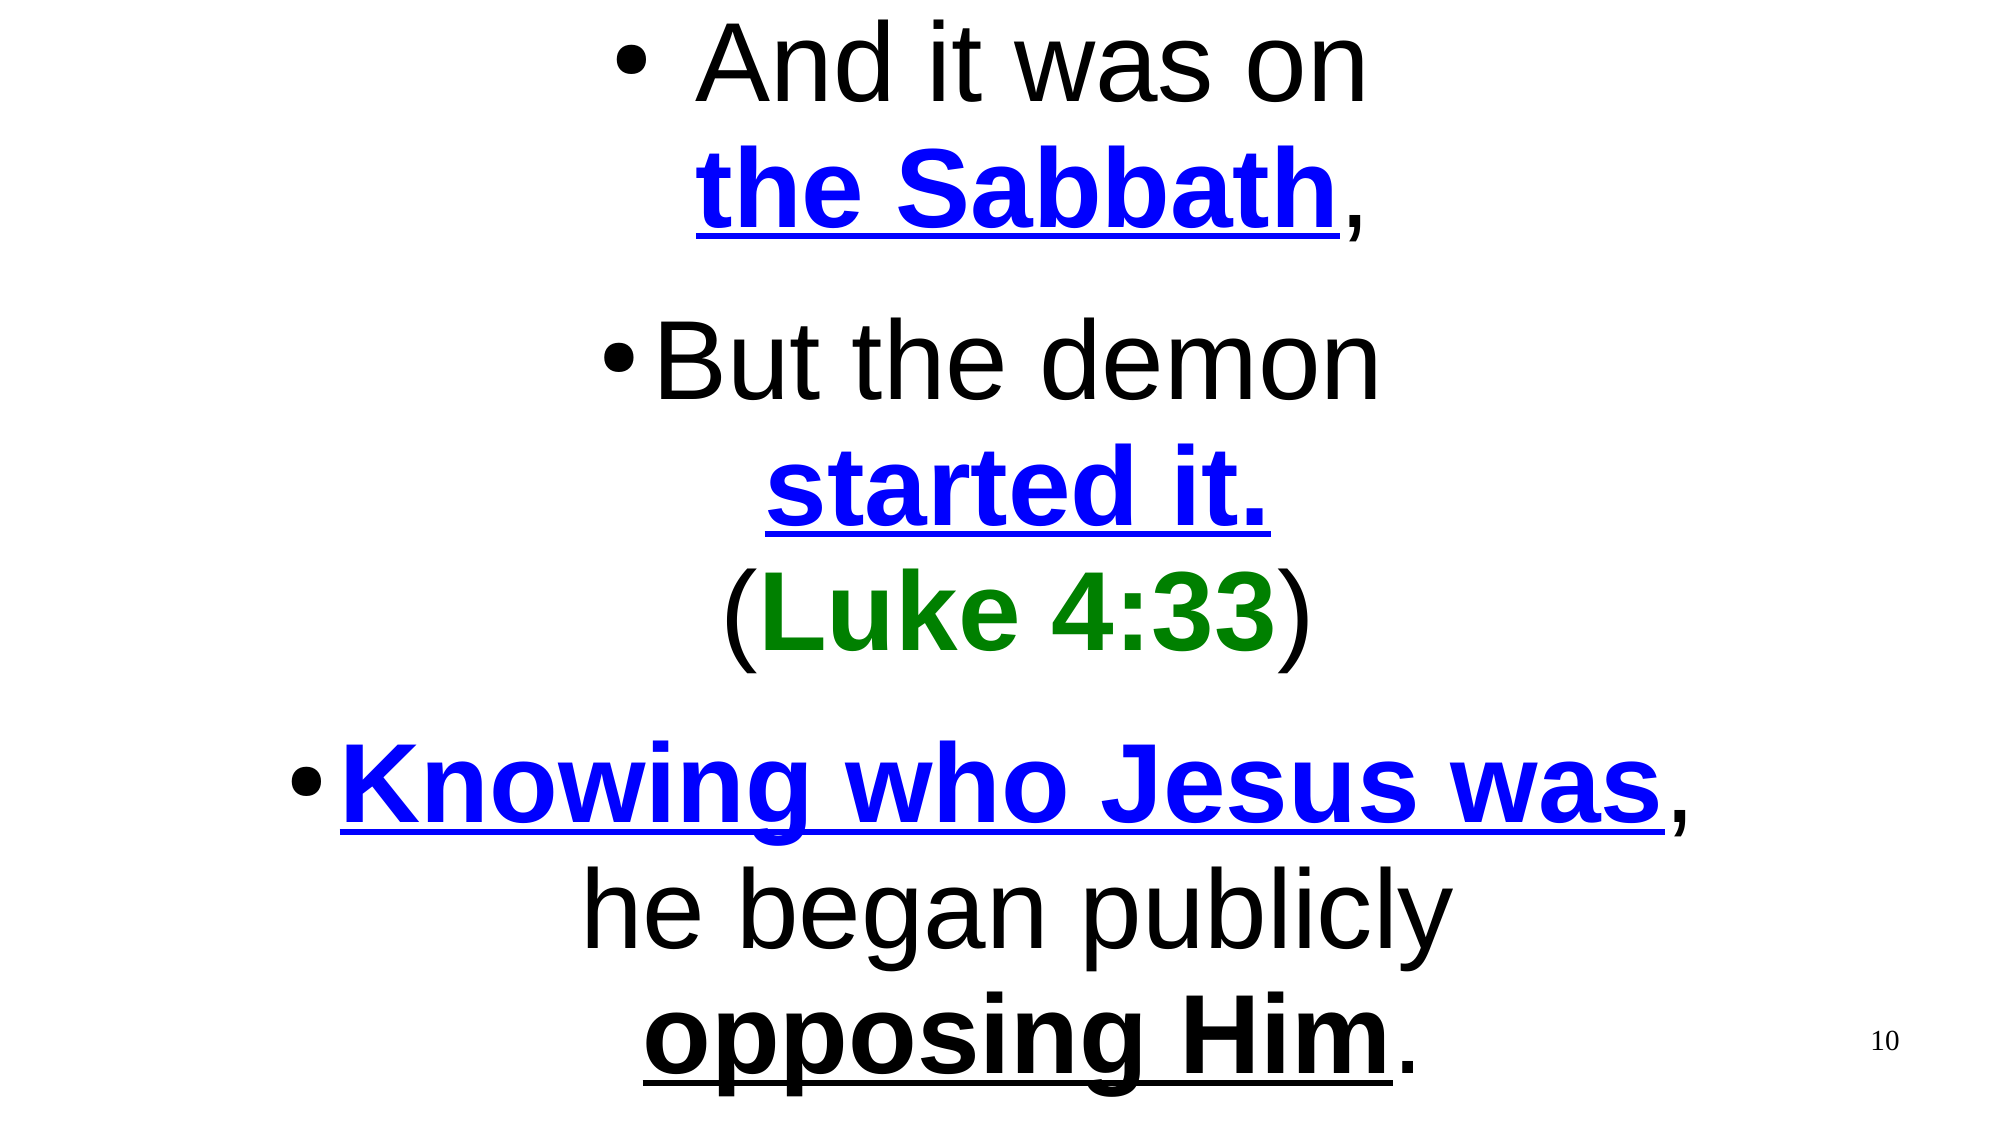

# And it was on the Sabbath,
But the demon
started it. 
(Luke 4:33)
Knowing who Jesus was,
he began publicly
opposing Him.
10